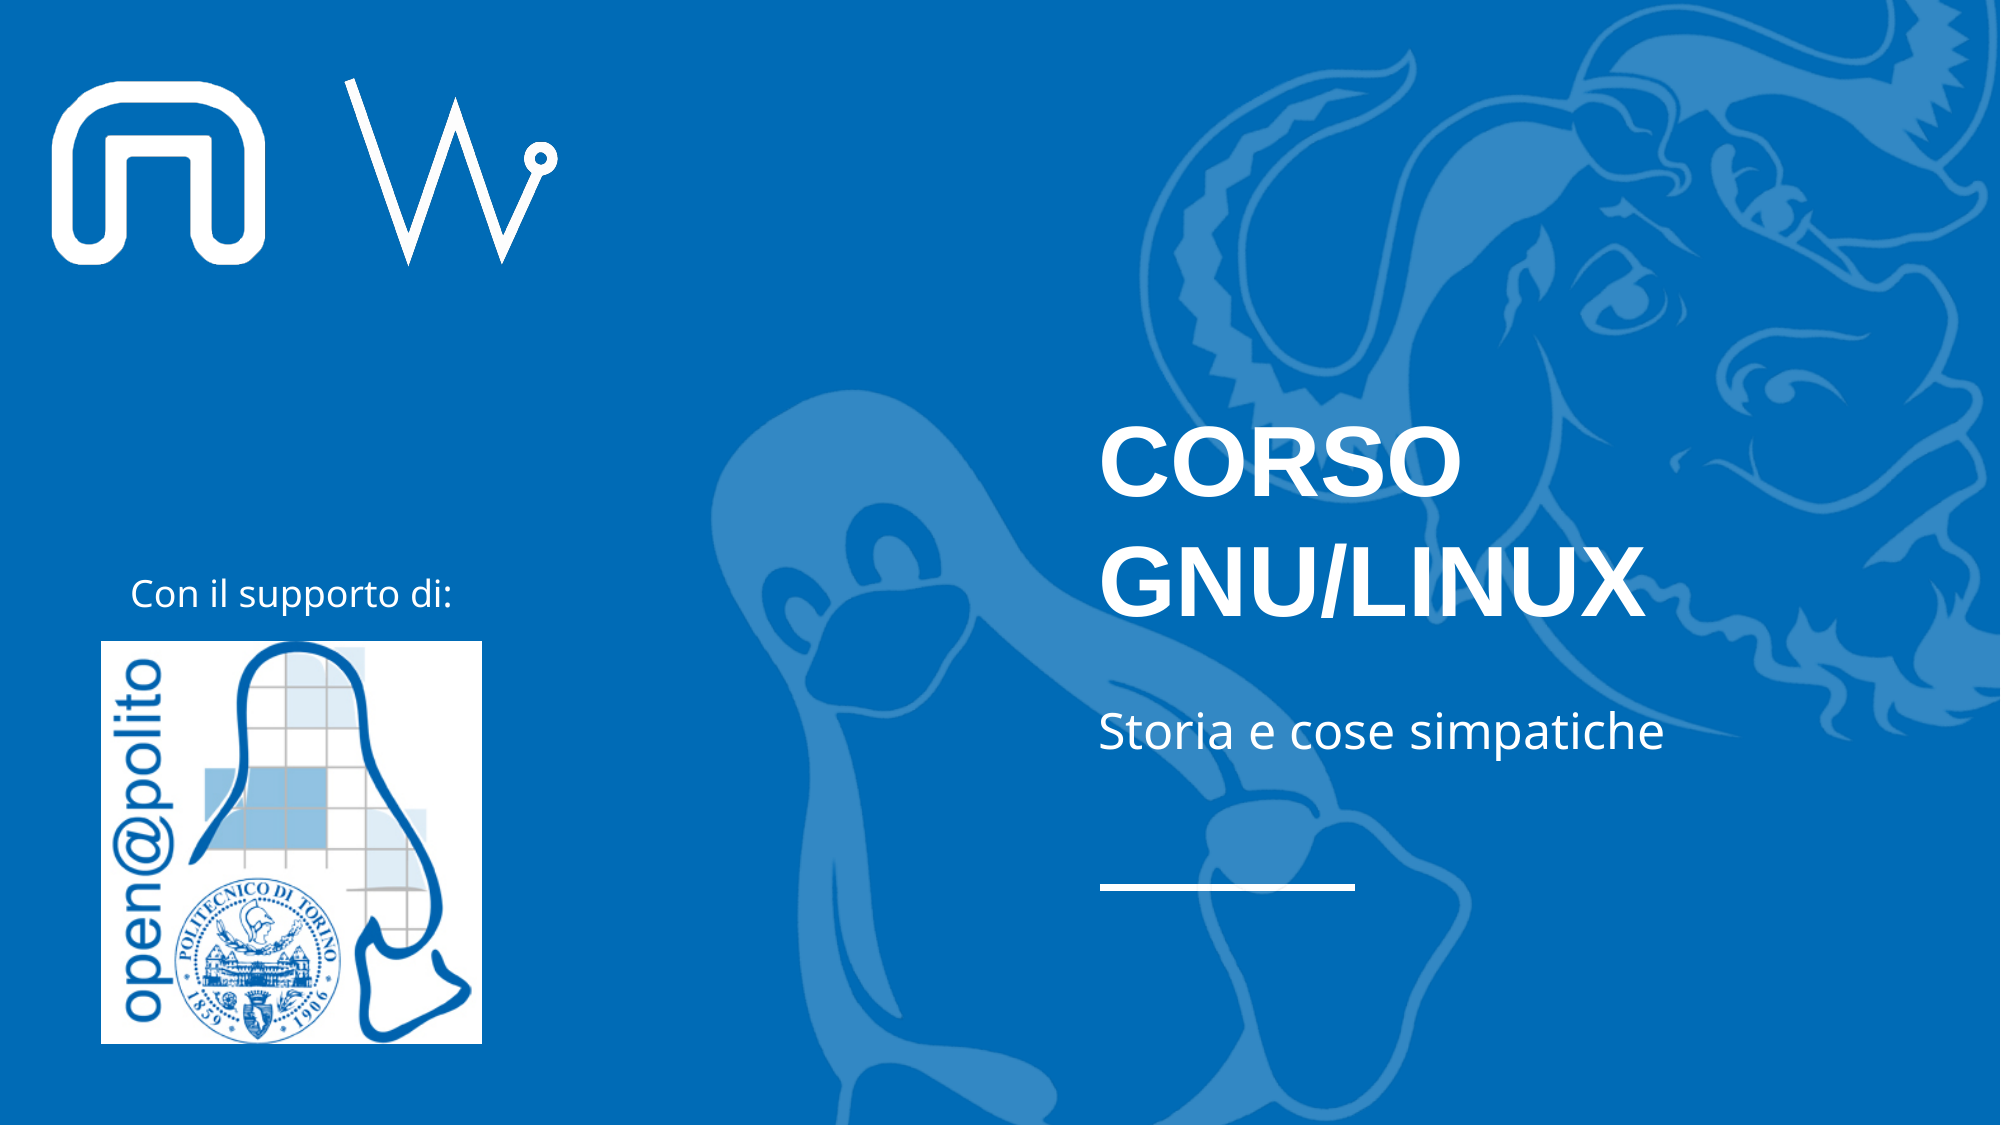

CORSO GNU/LINUX
# Storia e cose simpatiche